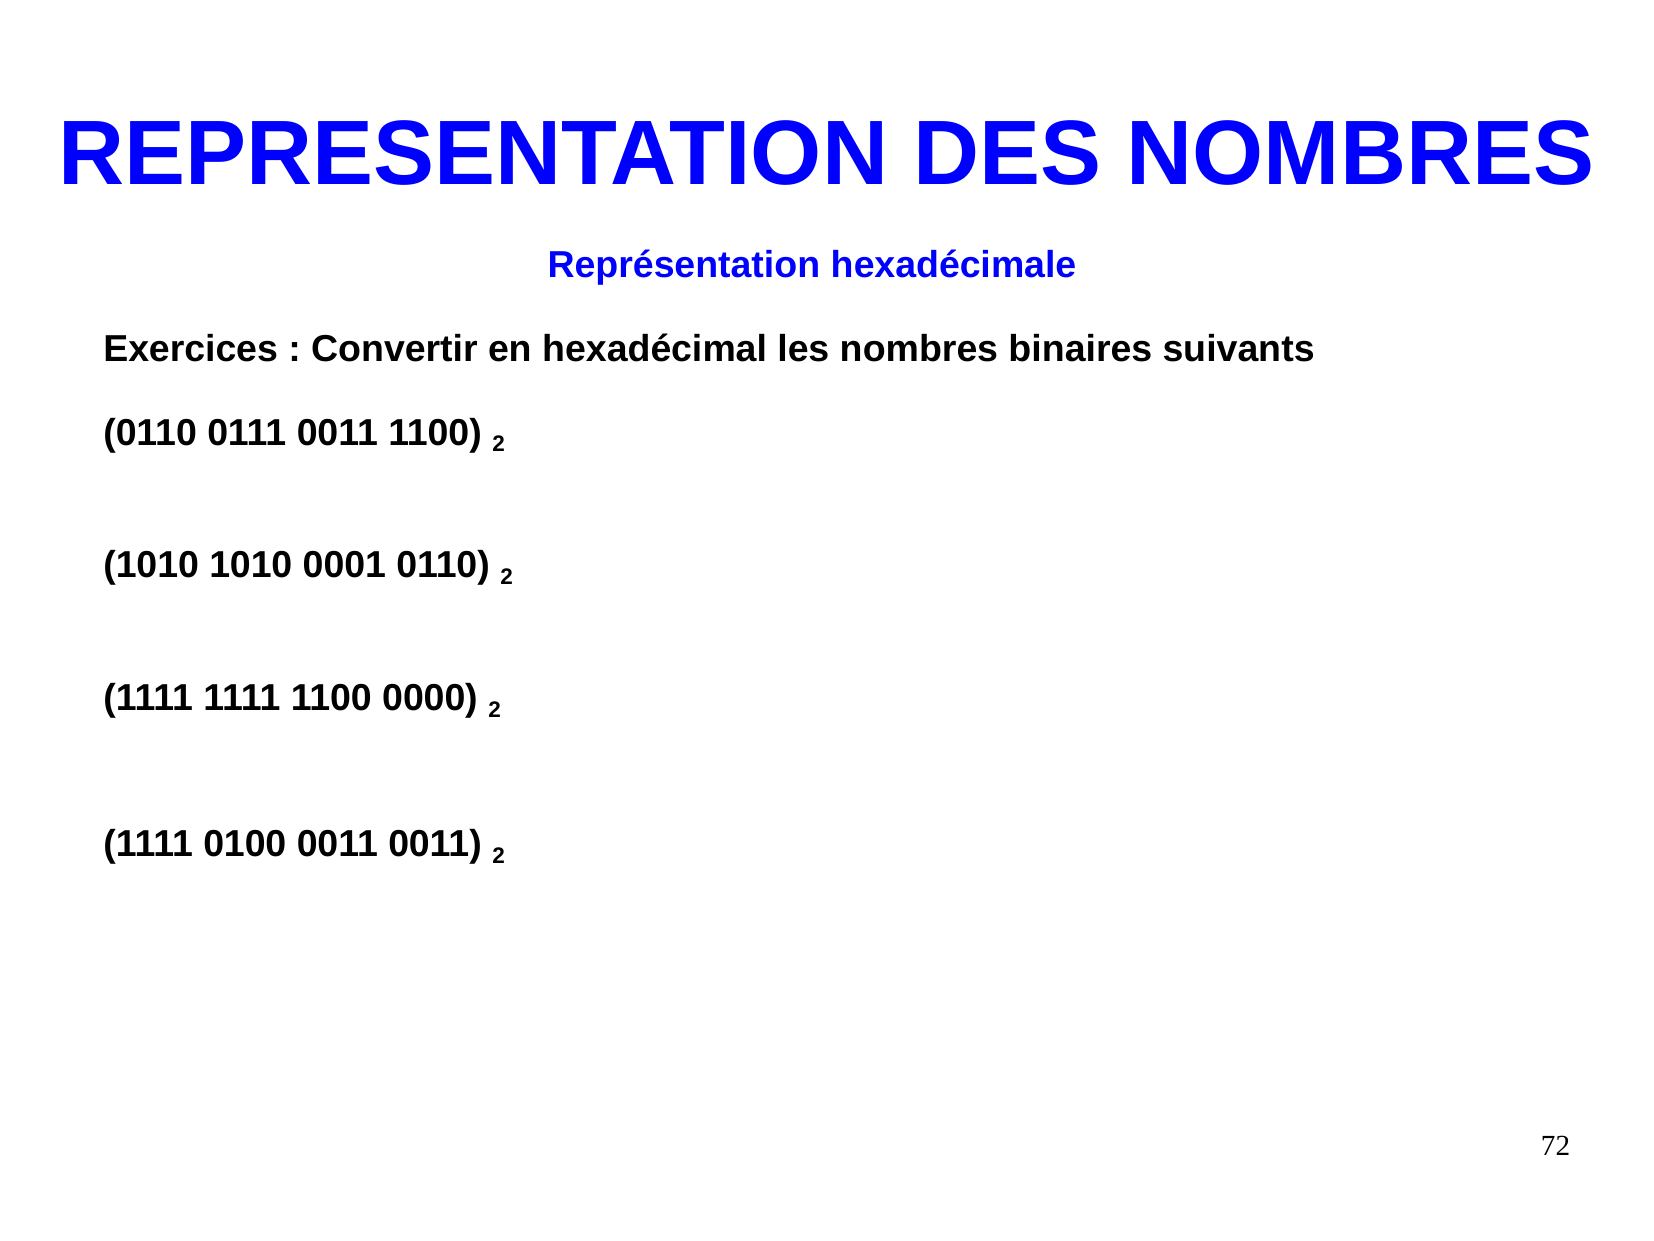

# REPRESENTATION DES NOMBRES
Représentation hexadécimale
Exercices : Convertir en hexadécimal les nombres binaires suivants
(0110 0111 0011 1100) 2
(1010 1010 0001 0110) 2
(1111 1111 1100 0000) 2
(1111 0100 0011 0011) 2
72